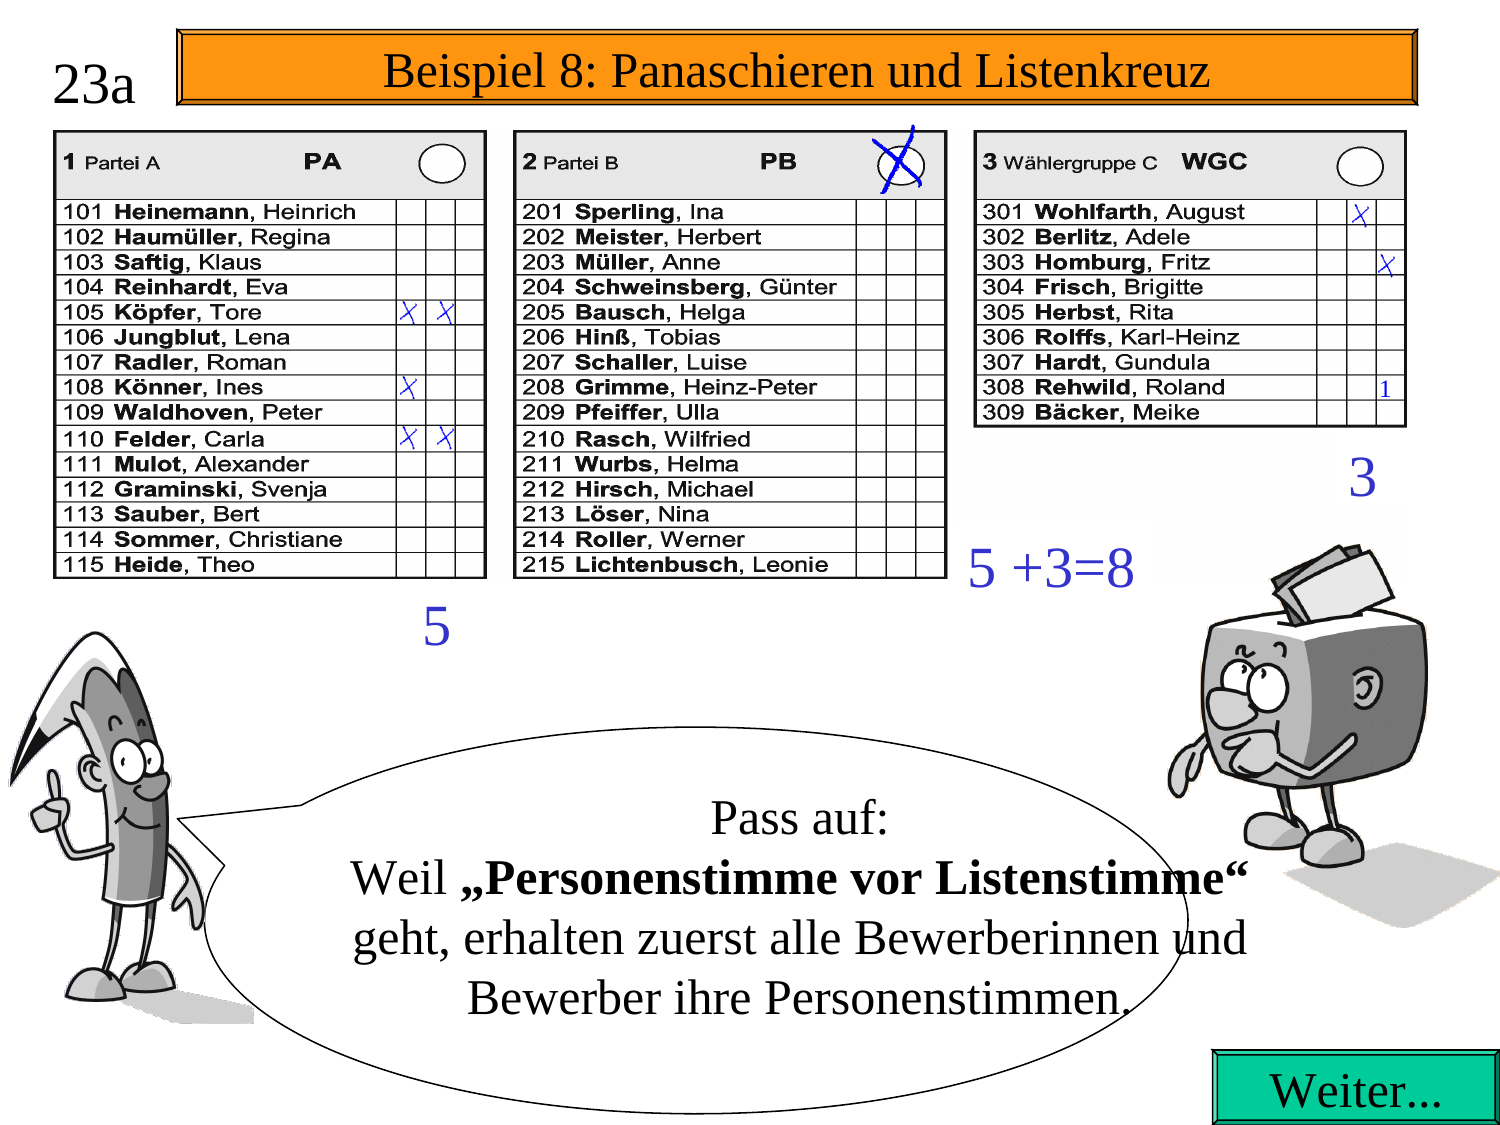

Beispiel 8: Panaschieren und Listenkreuz
23a
1
3
5 +3=8
5
Pass auf:
Weil „Personenstimme vor Listenstimme“
geht, erhalten zuerst alle Bewerberinnen und
Bewerber ihre Personenstimmen.
Weiter...